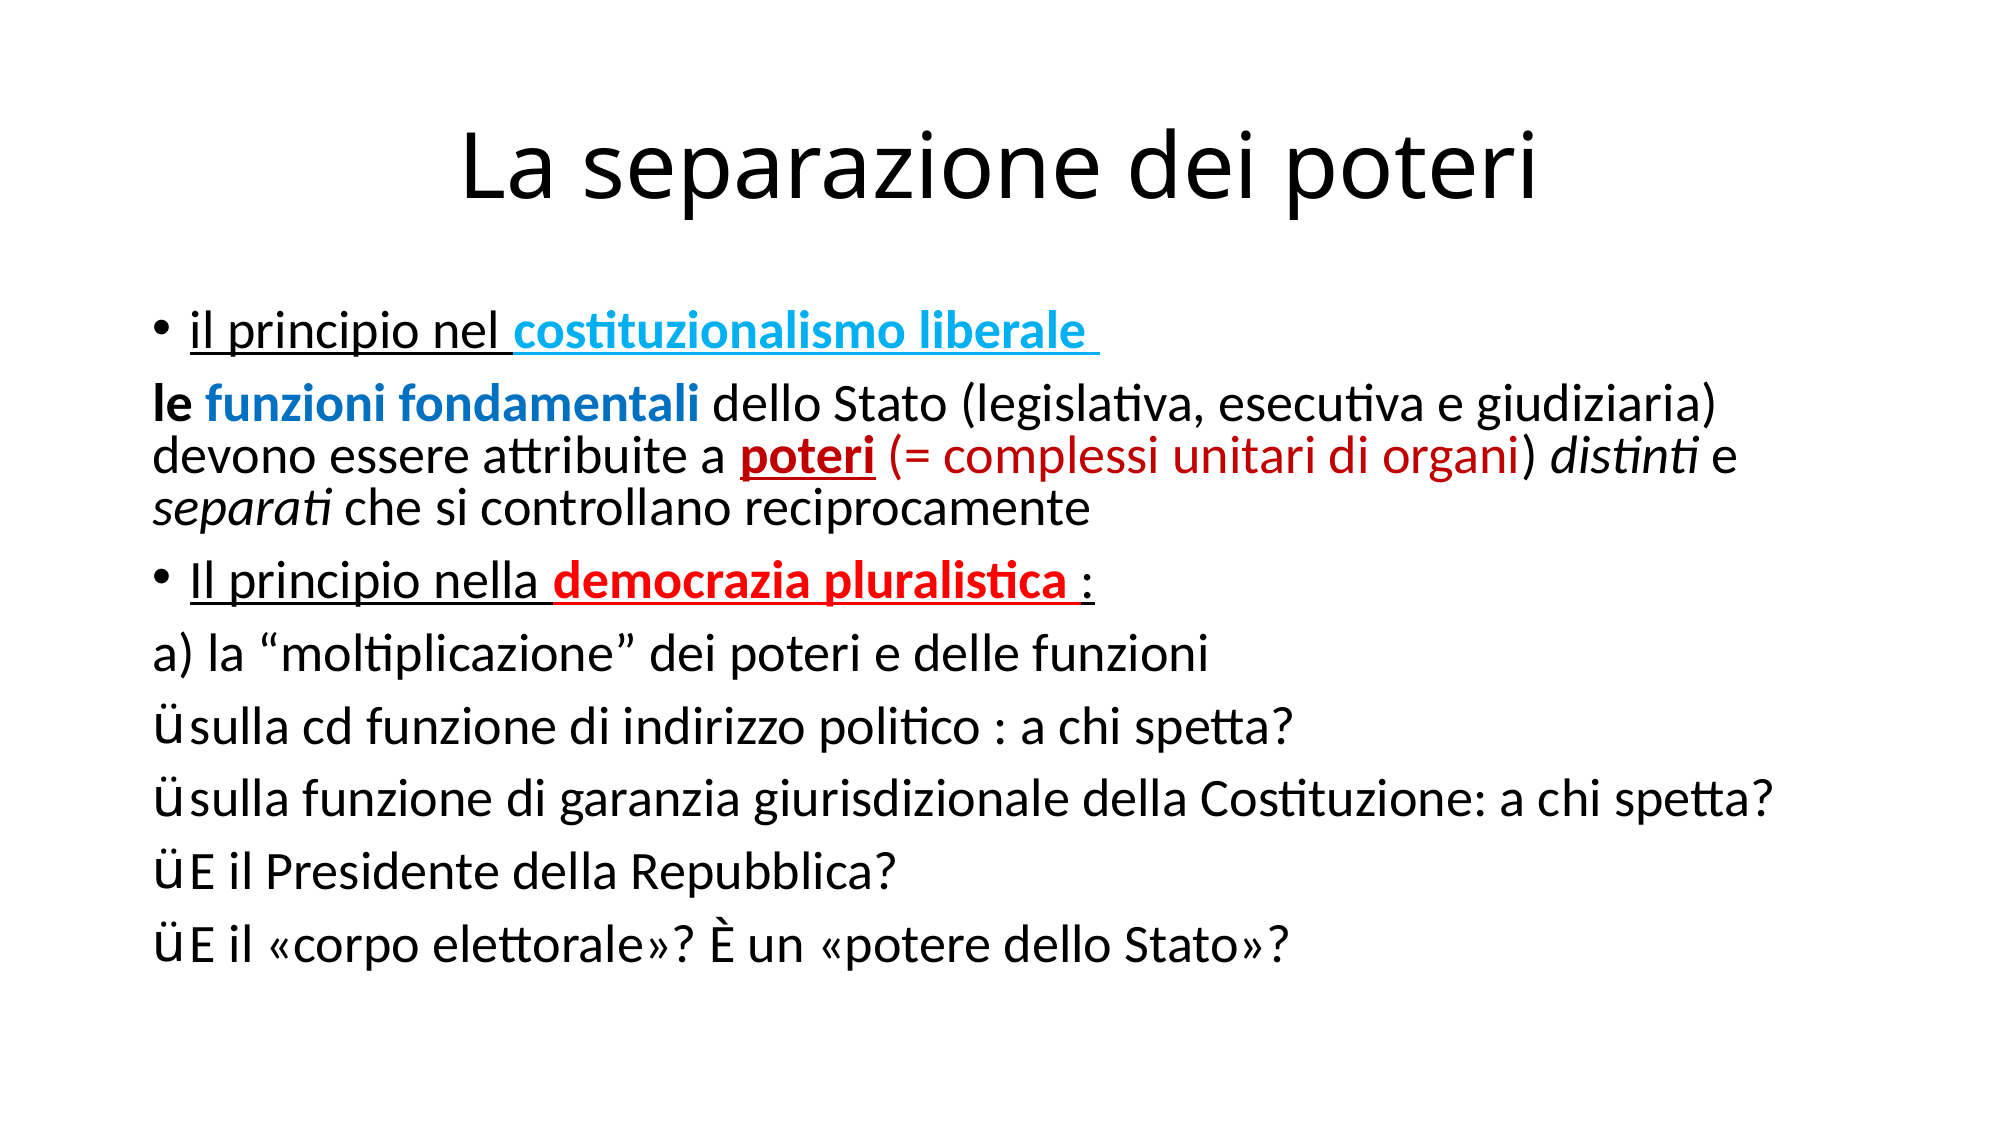

# La separazione dei poteri
il principio nel costituzionalismo liberale
le funzioni fondamentali dello Stato (legislativa, esecutiva e giudiziaria) devono essere attribuite a poteri (= complessi unitari di organi) distinti e separati che si controllano reciprocamente
Il principio nella democrazia pluralistica :
a) la “moltiplicazione” dei poteri e delle funzioni
sulla cd funzione di indirizzo politico : a chi spetta?
sulla funzione di garanzia giurisdizionale della Costituzione: a chi spetta?
E il Presidente della Repubblica?
E il «corpo elettorale»? È un «potere dello Stato»?